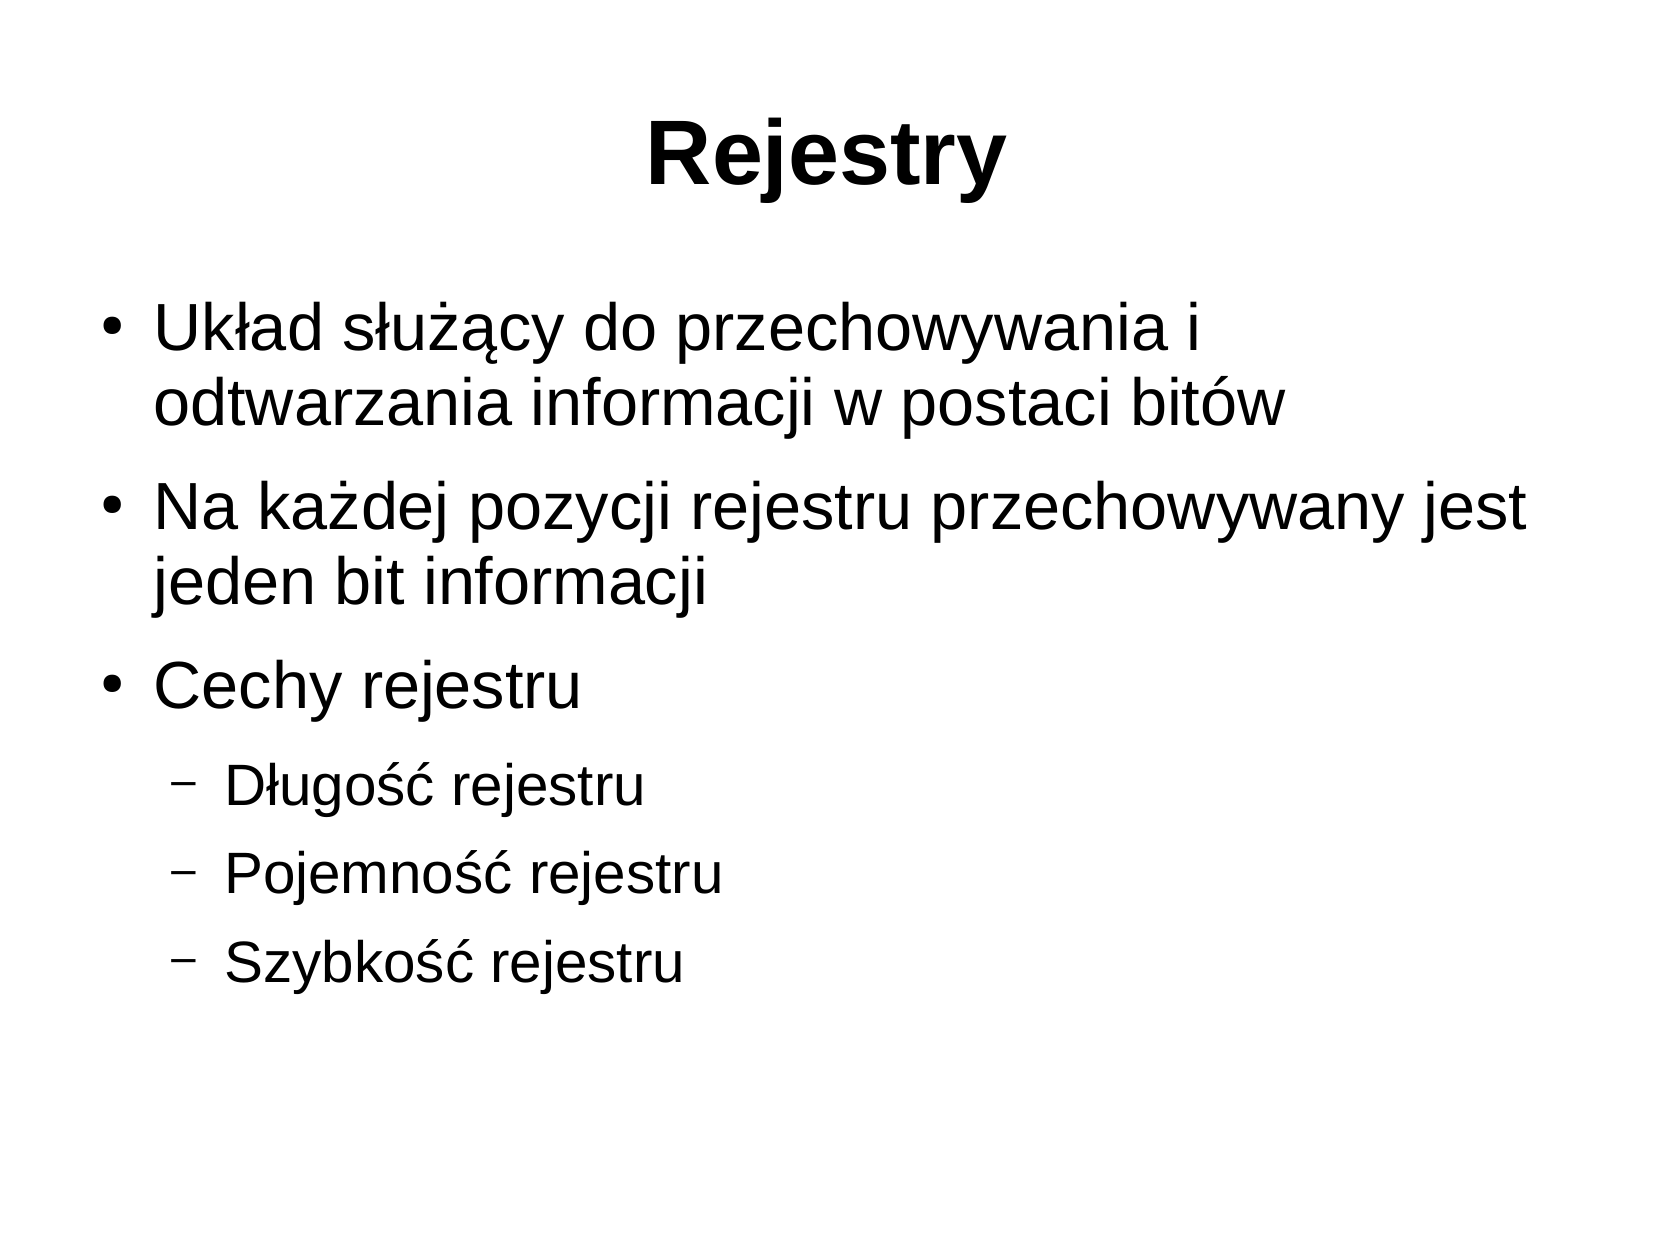

# Rejestry
Układ służący do przechowywania i odtwarzania informacji w postaci bitów
Na każdej pozycji rejestru przechowywany jest jeden bit informacji
Cechy rejestru
Długość rejestru
Pojemność rejestru
Szybkość rejestru